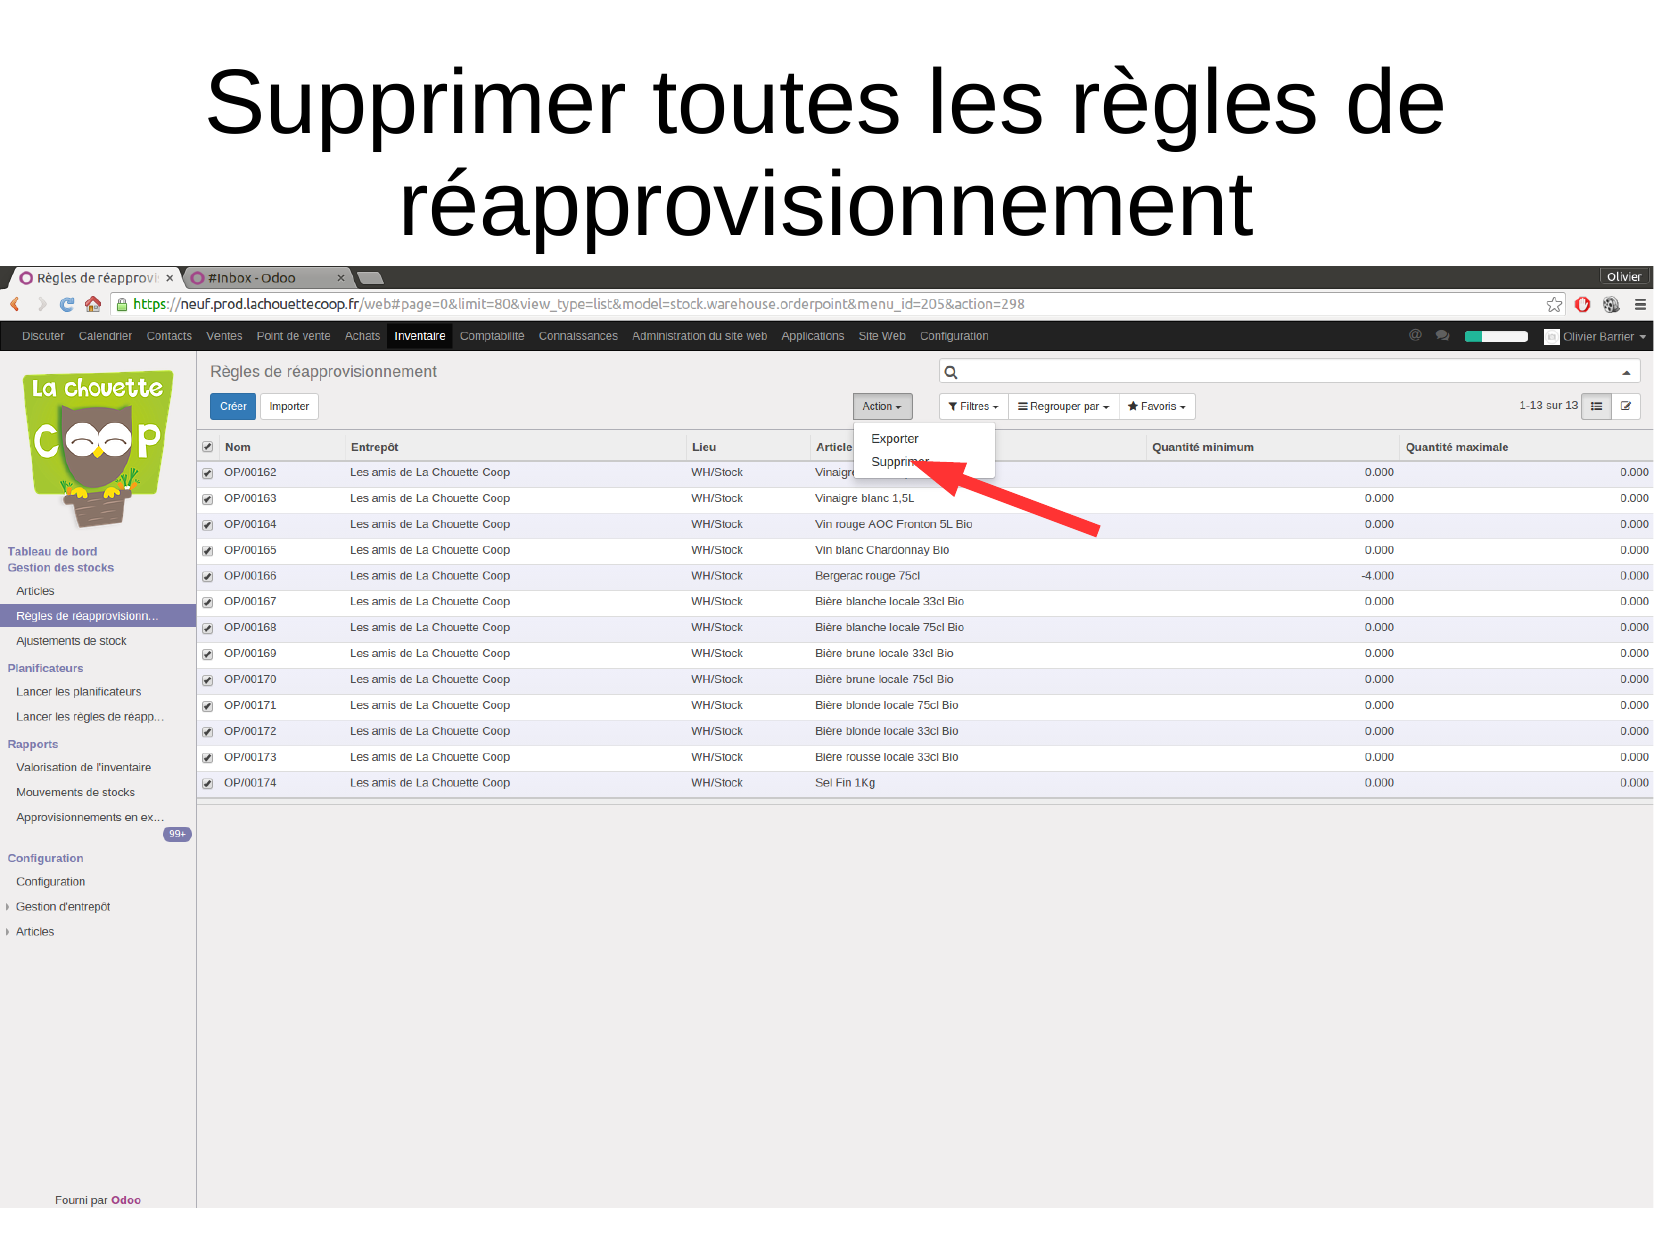

# Supprimer toutes les règles de réapprovisionnement